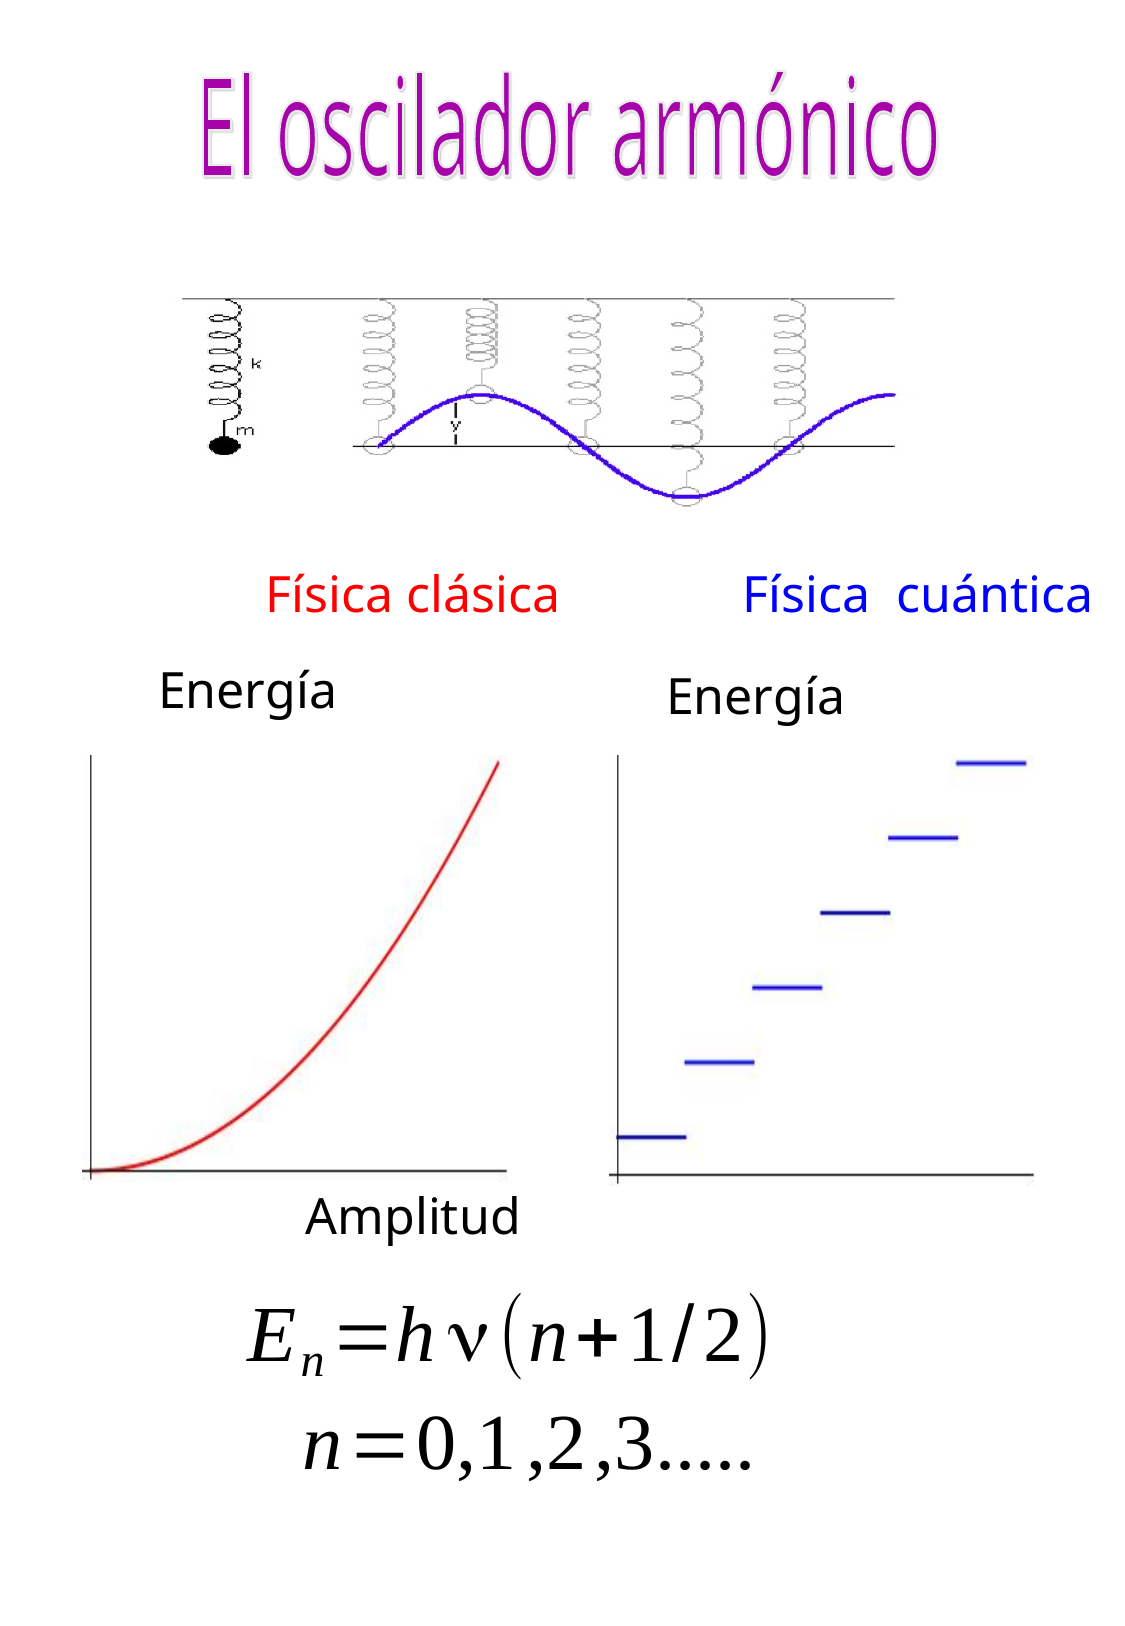

El oscilador armónico
Física clásica
Física cuántica
Energía
Energía
Amplitud